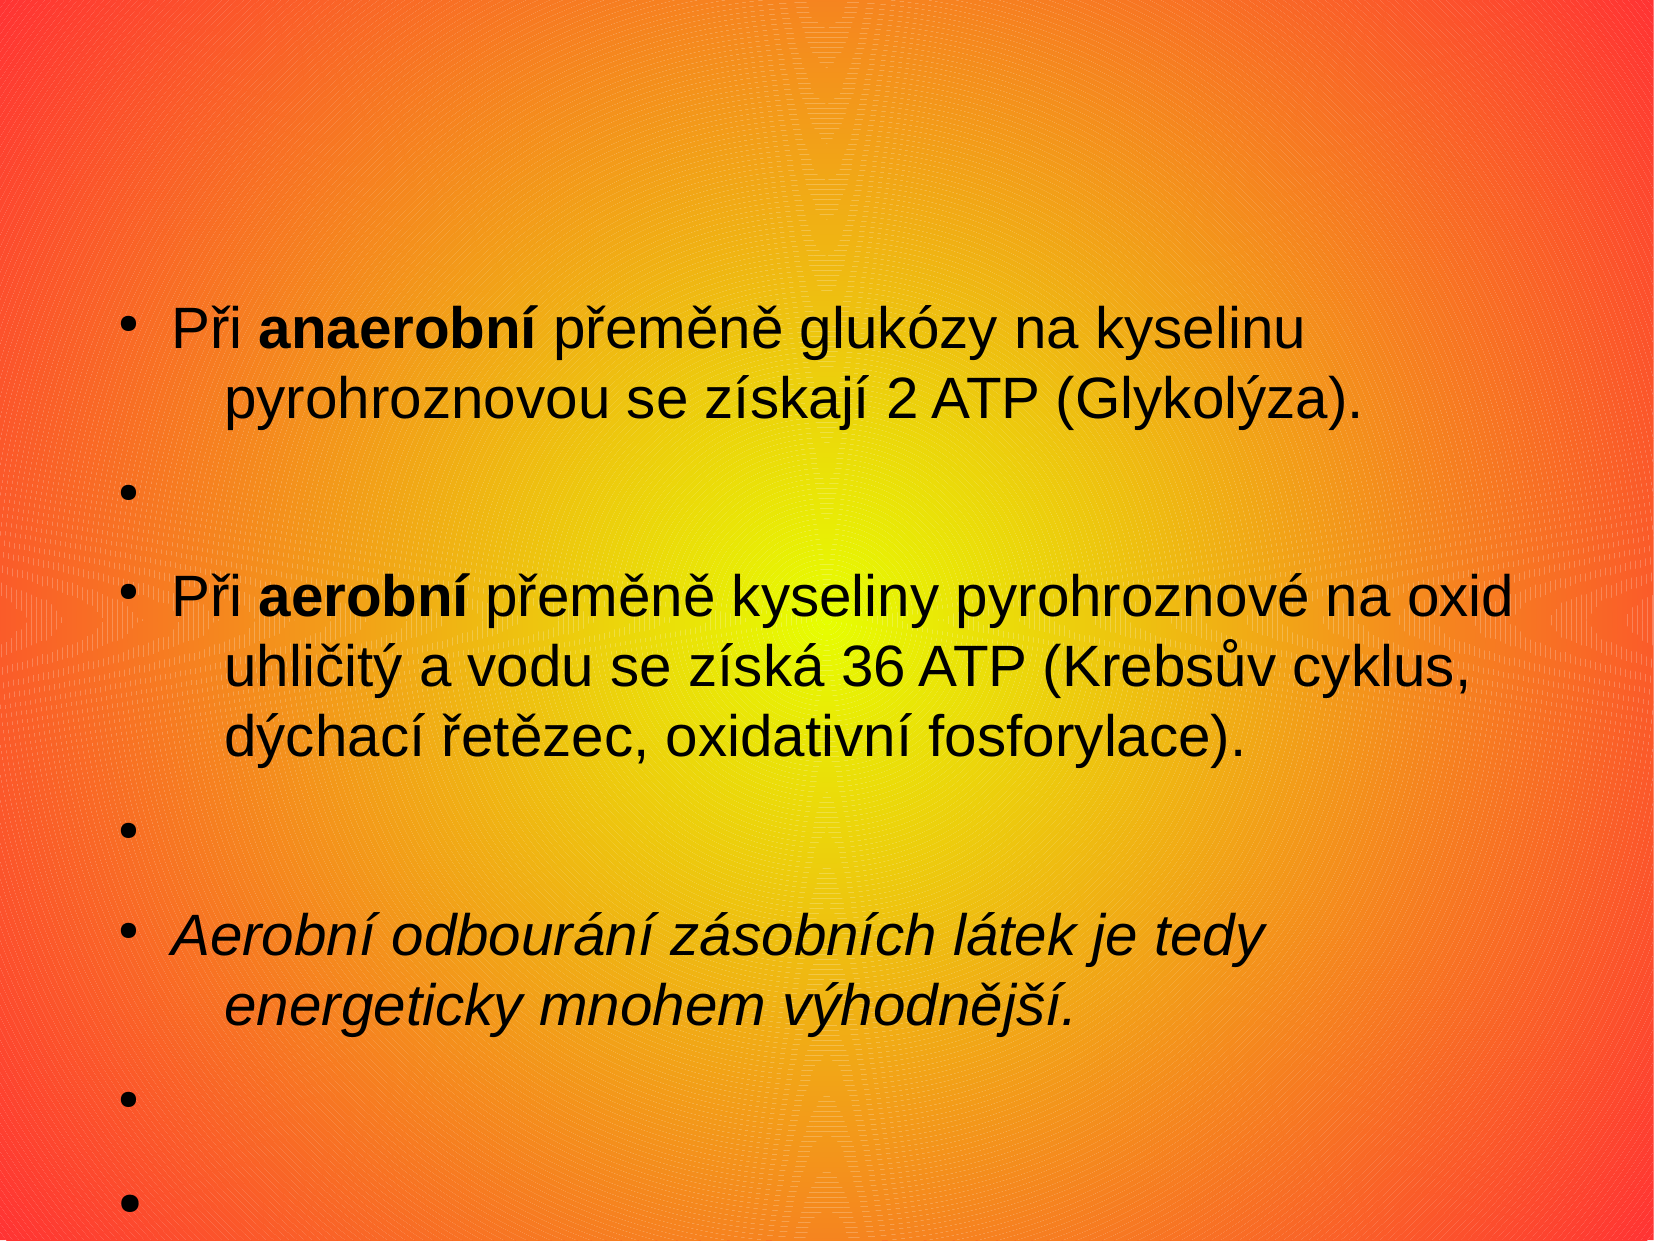

# Při anaerobní přeměně glukózy na kyselinu pyrohroznovou se získají 2 ATP (Glykolýza).
Při aerobní přeměně kyseliny pyrohroznové na oxid uhličitý a vodu se získá 36 ATP (Krebsův cyklus, dýchací řetězec, oxidativní fosforylace).
Aerobní odbourání zásobních látek je tedy energeticky mnohem výhodnější.